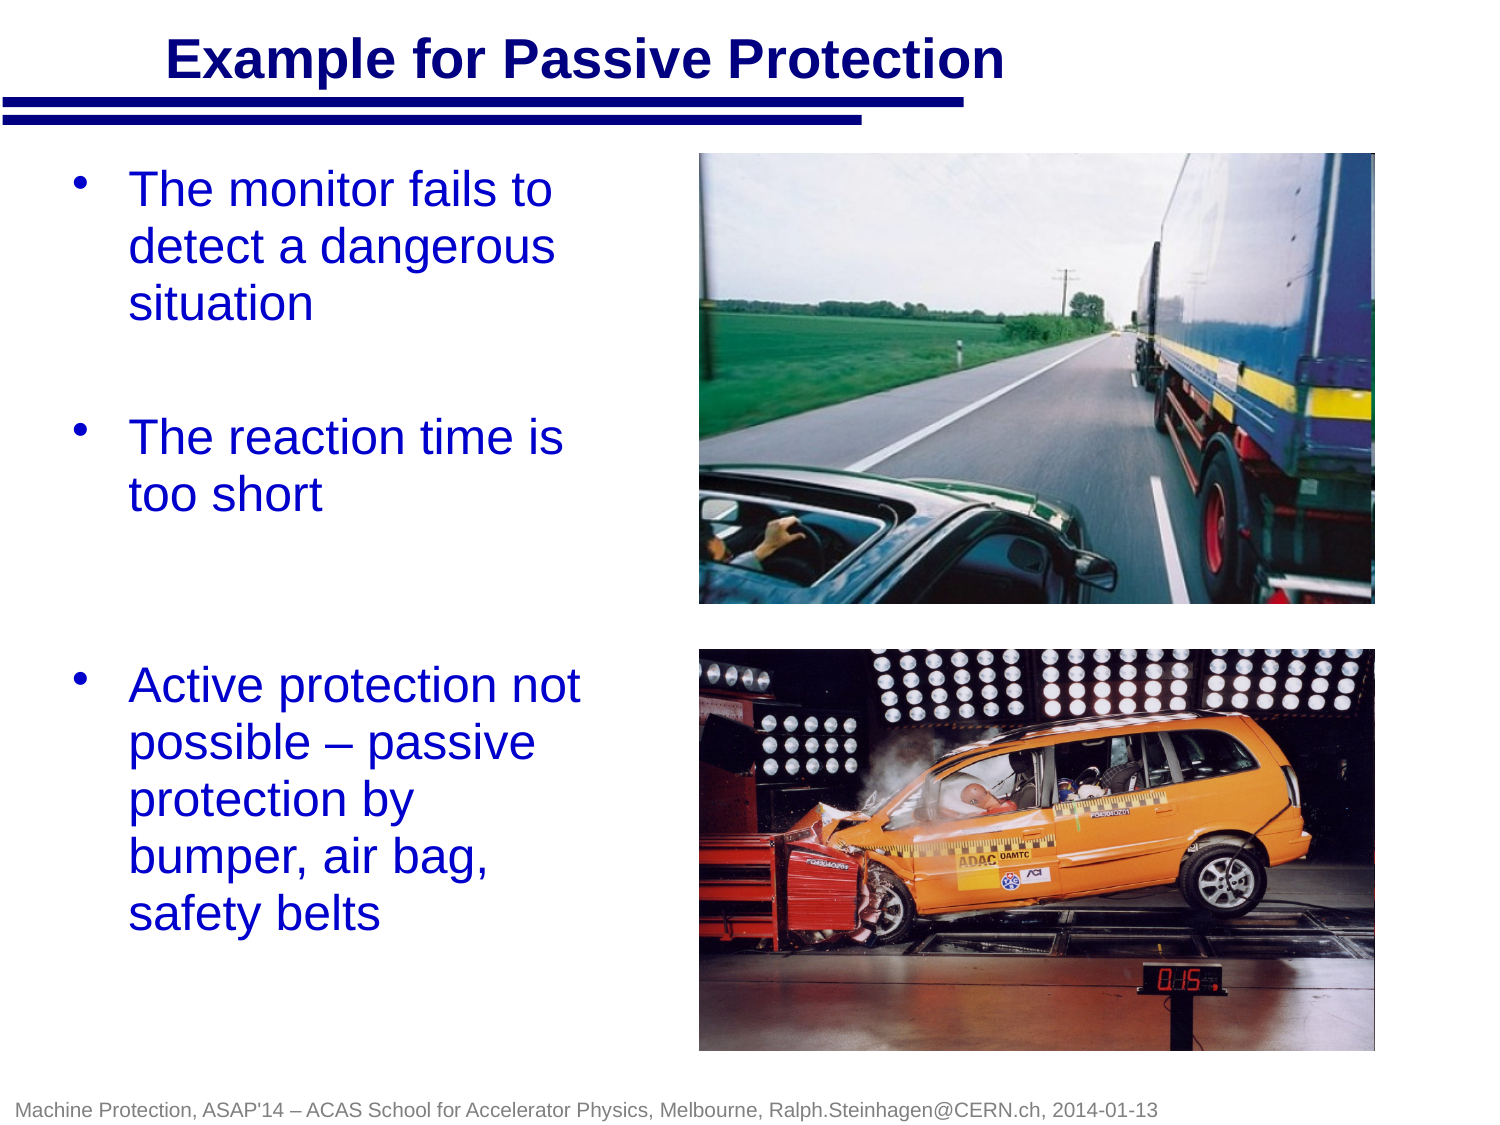

# Example for Passive Protection
The monitor fails to detect a dangerous situation
The reaction time is too short
Active protection not possible – passive protection by bumper, air bag, safety belts